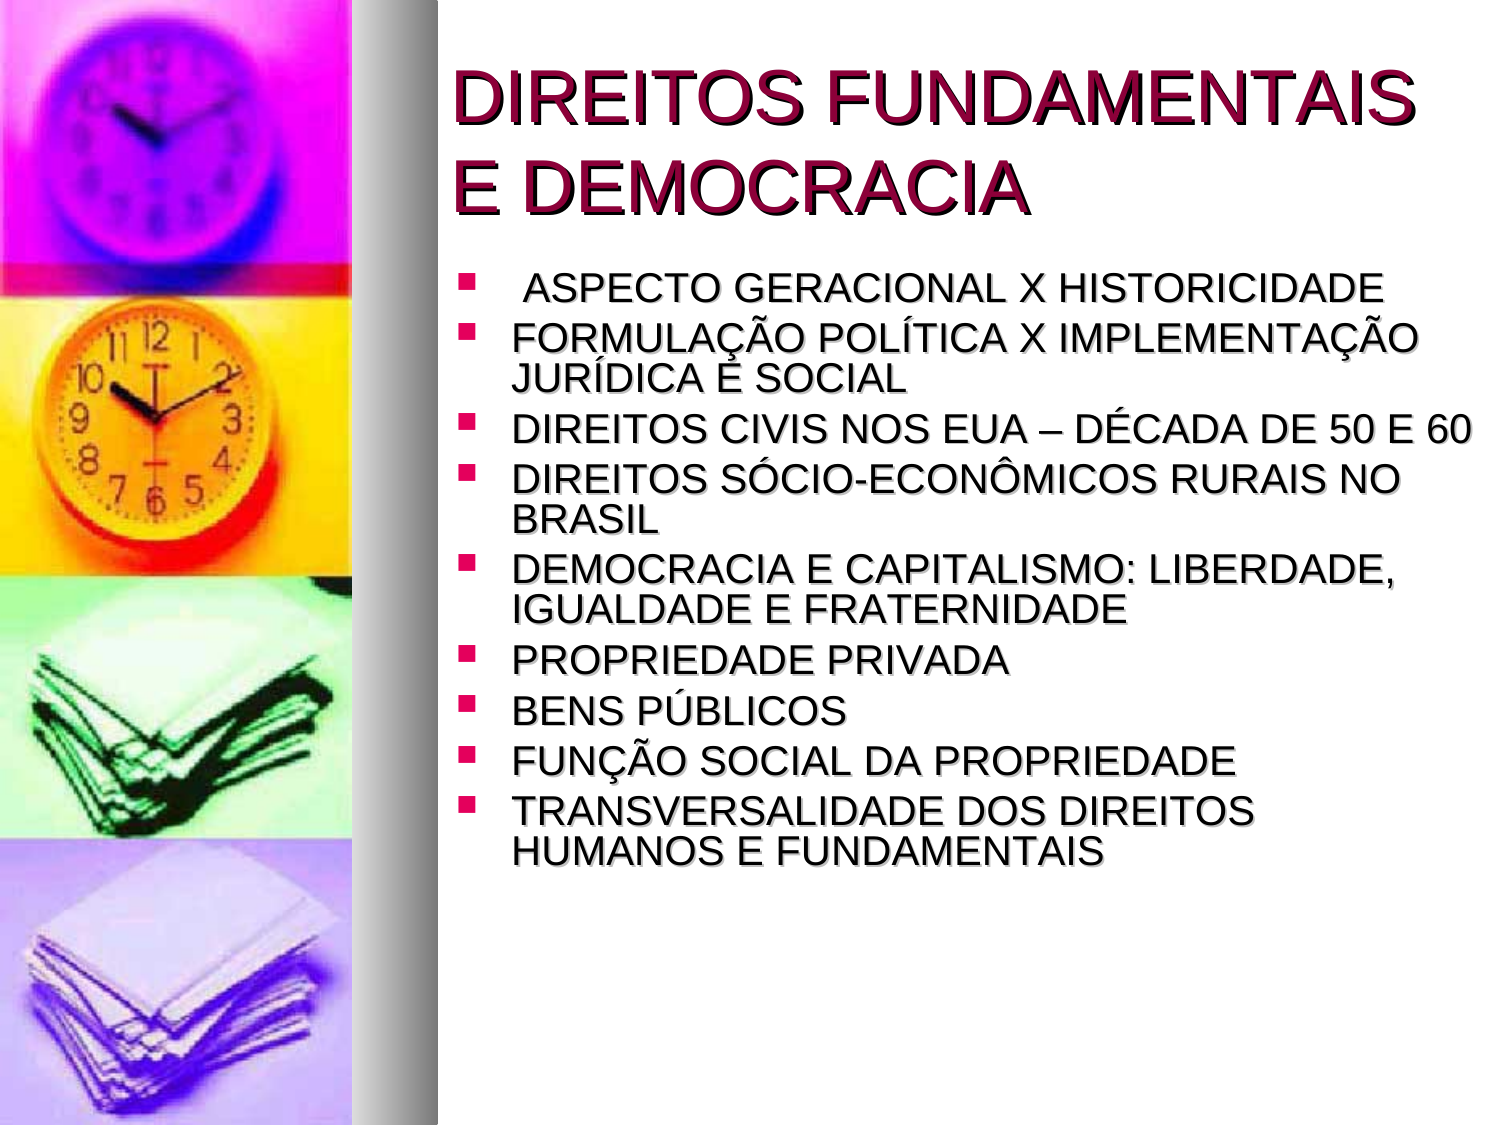

# DIREITOS FUNDAMENTAIS E DEMOCRACIA
 ASPECTO GERACIONAL X HISTORICIDADE
FORMULAÇÃO POLÍTICA X IMPLEMENTAÇÃO JURÍDICA E SOCIAL
DIREITOS CIVIS NOS EUA – DÉCADA DE 50 E 60
DIREITOS SÓCIO-ECONÔMICOS RURAIS NO BRASIL
DEMOCRACIA E CAPITALISMO: LIBERDADE, IGUALDADE E FRATERNIDADE
PROPRIEDADE PRIVADA
BENS PÚBLICOS
FUNÇÃO SOCIAL DA PROPRIEDADE
TRANSVERSALIDADE DOS DIREITOS HUMANOS E FUNDAMENTAIS